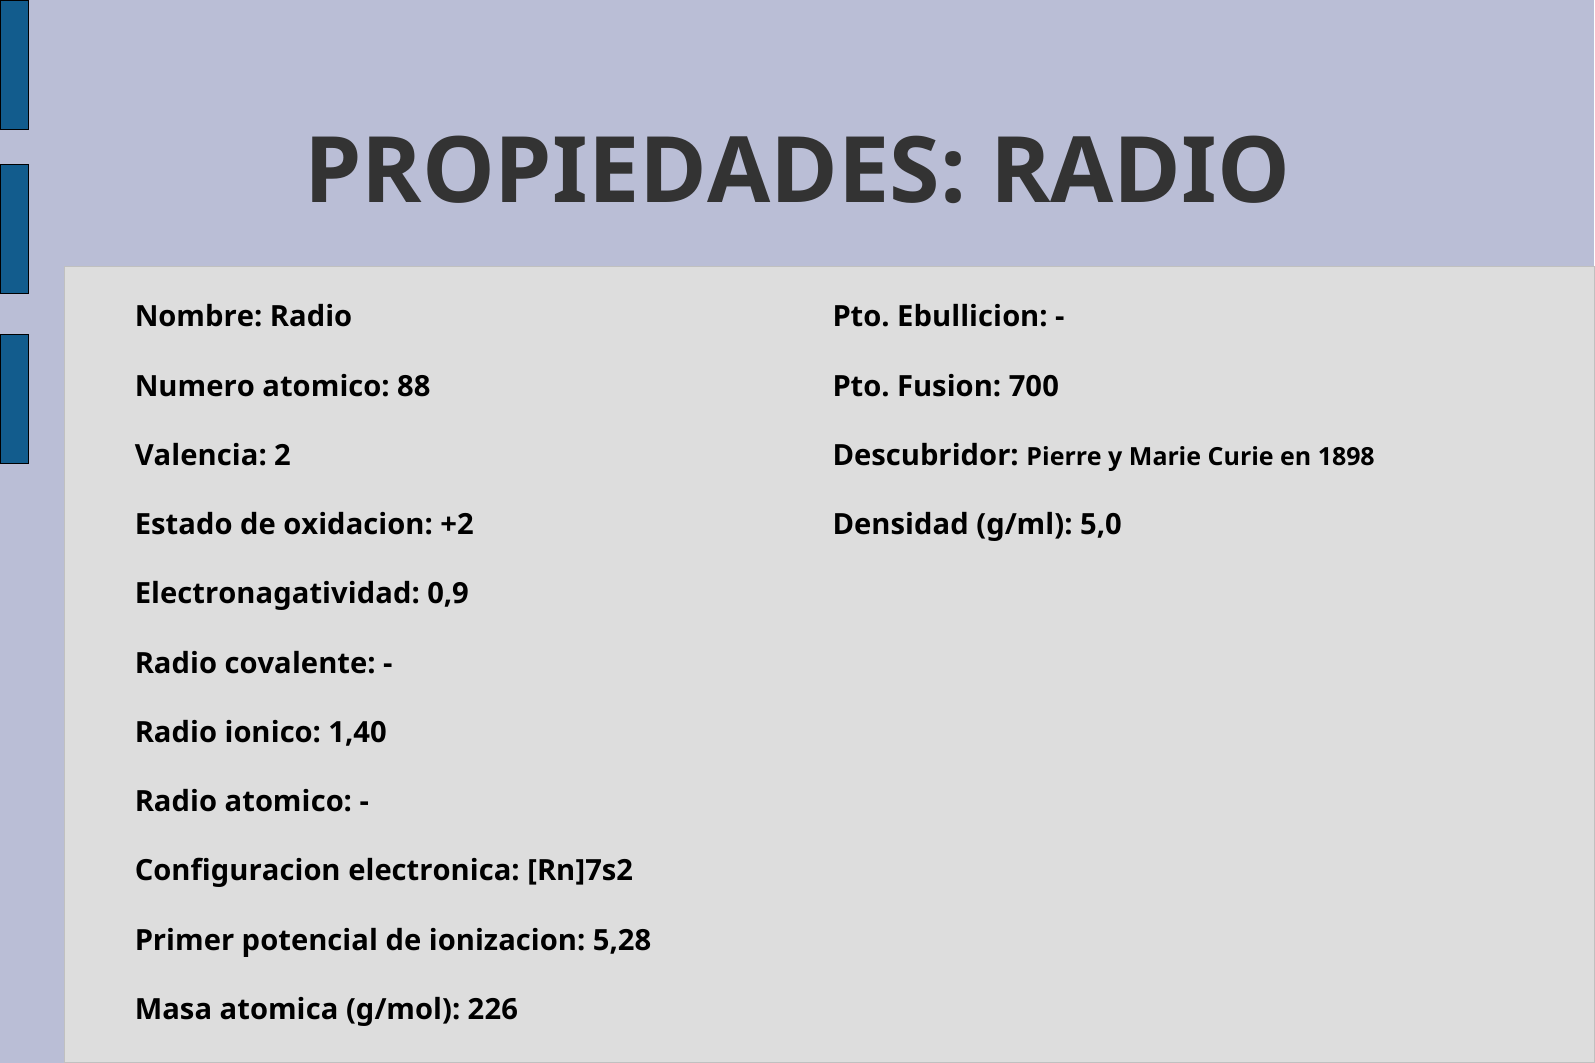

# PROPIEDADES: RADIO
Nombre: Radio
Numero atomico: 88
Valencia: 2
Estado de oxidacion: +2
Electronagatividad: 0,9
Radio covalente: -
Radio ionico: 1,40
Radio atomico: -
Configuracion electronica: [Rn]7s2
Primer potencial de ionizacion: 5,28
Masa atomica (g/mol): 226
Pto. Ebullicion: -
Pto. Fusion: 700
Descubridor: Pierre y Marie Curie en 1898
Densidad (g/ml): 5,0